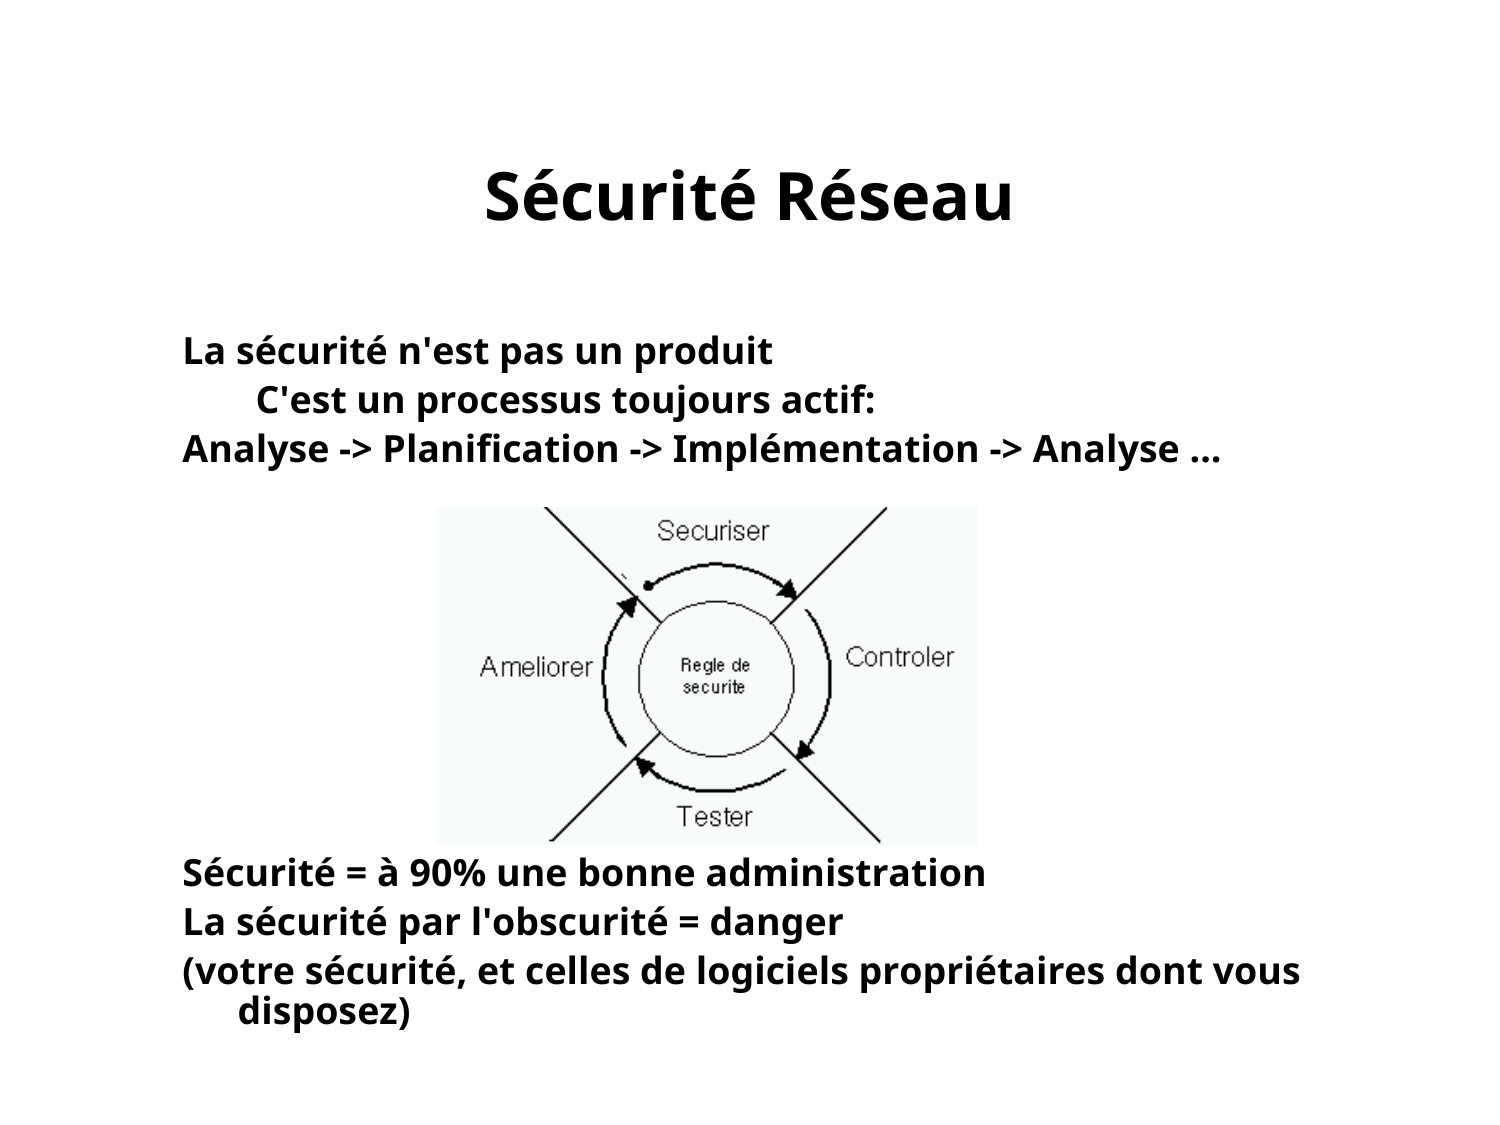

# Sécurité Réseau
La sécurité n'est pas un produit
	C'est un processus toujours actif:
Analyse -> Planification -> Implémentation -> Analyse ...
Sécurité = à 90% une bonne administration
La sécurité par l'obscurité = danger
(votre sécurité, et celles de logiciels propriétaires dont vous disposez)